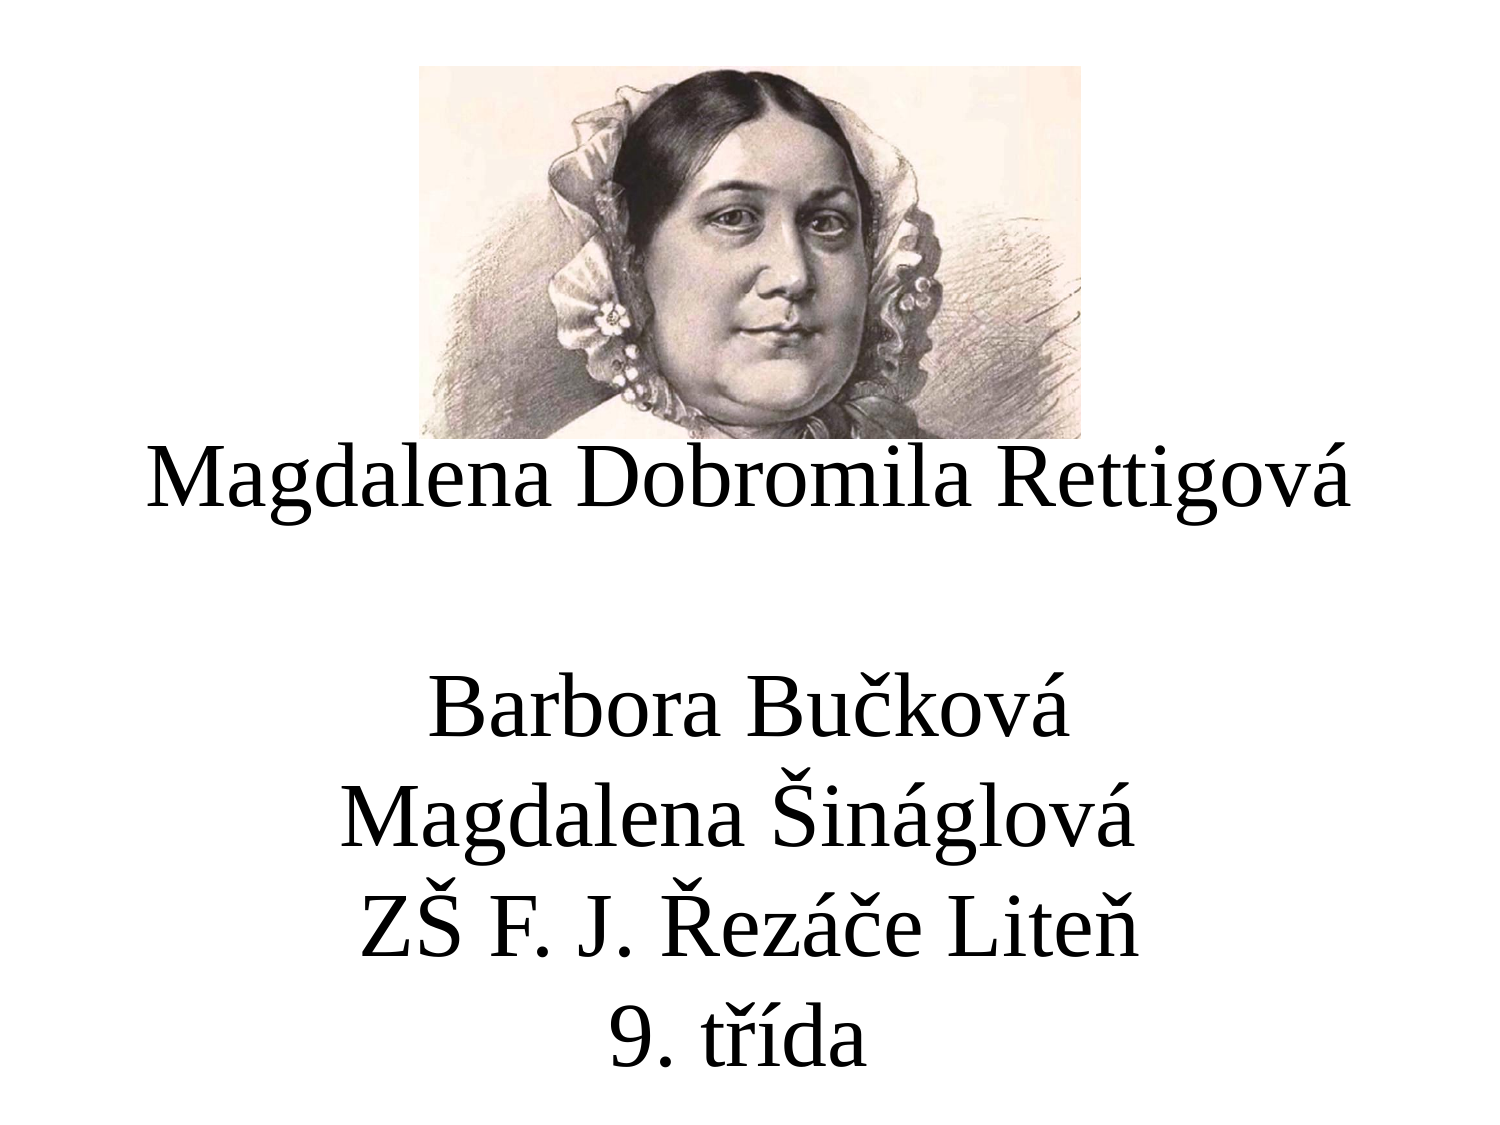

# Magdalena Dobromila Rettigová
Barbora Bučková
Magdalena Šináglová
ZŠ F. J. Řezáče Liteň
9. třída